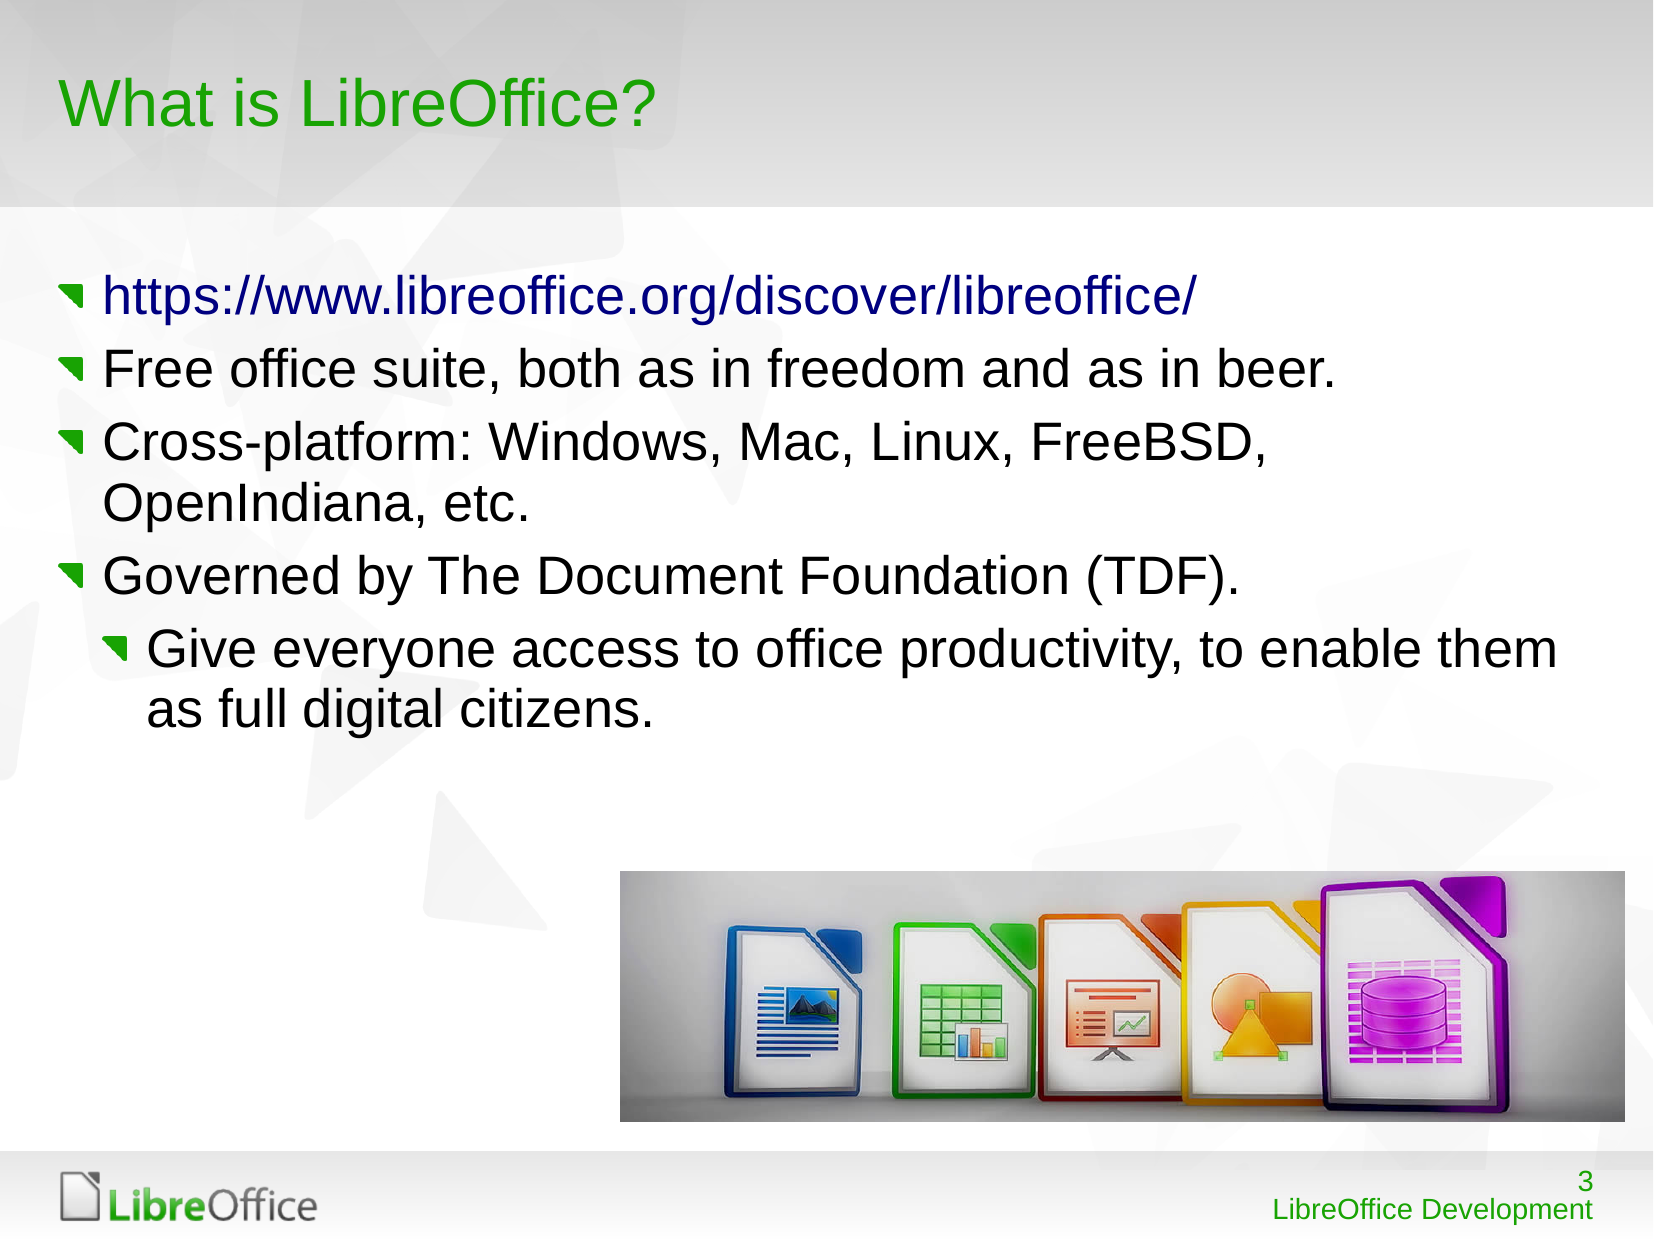

# What is LibreOffice?
https://www.libreoffice.org/discover/libreoffice/
Free office suite, both as in freedom and as in beer.
Cross-platform: Windows, Mac, Linux, FreeBSD, OpenIndiana, etc.
Governed by The Document Foundation (TDF).
Give everyone access to office productivity, to enable them as full digital citizens.
3
LibreOffice Development